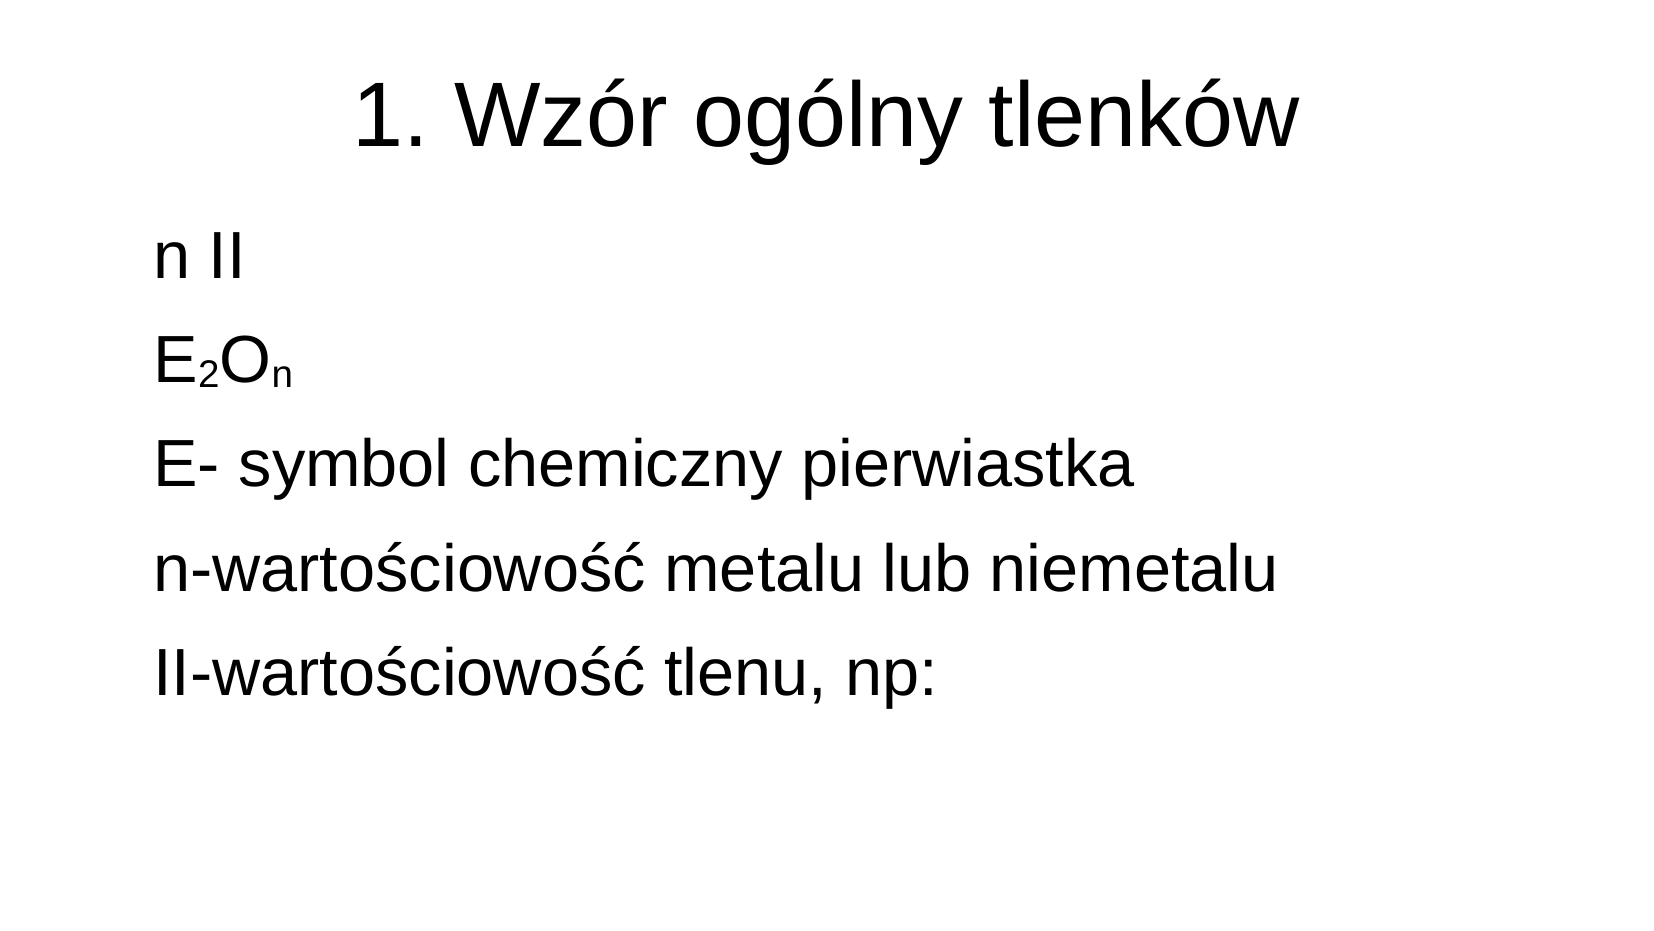

# 1. Wzór ogólny tlenków
n II
E2On
E- symbol chemiczny pierwiastka
n-wartościowość metalu lub niemetalu
II-wartościowość tlenu, np: